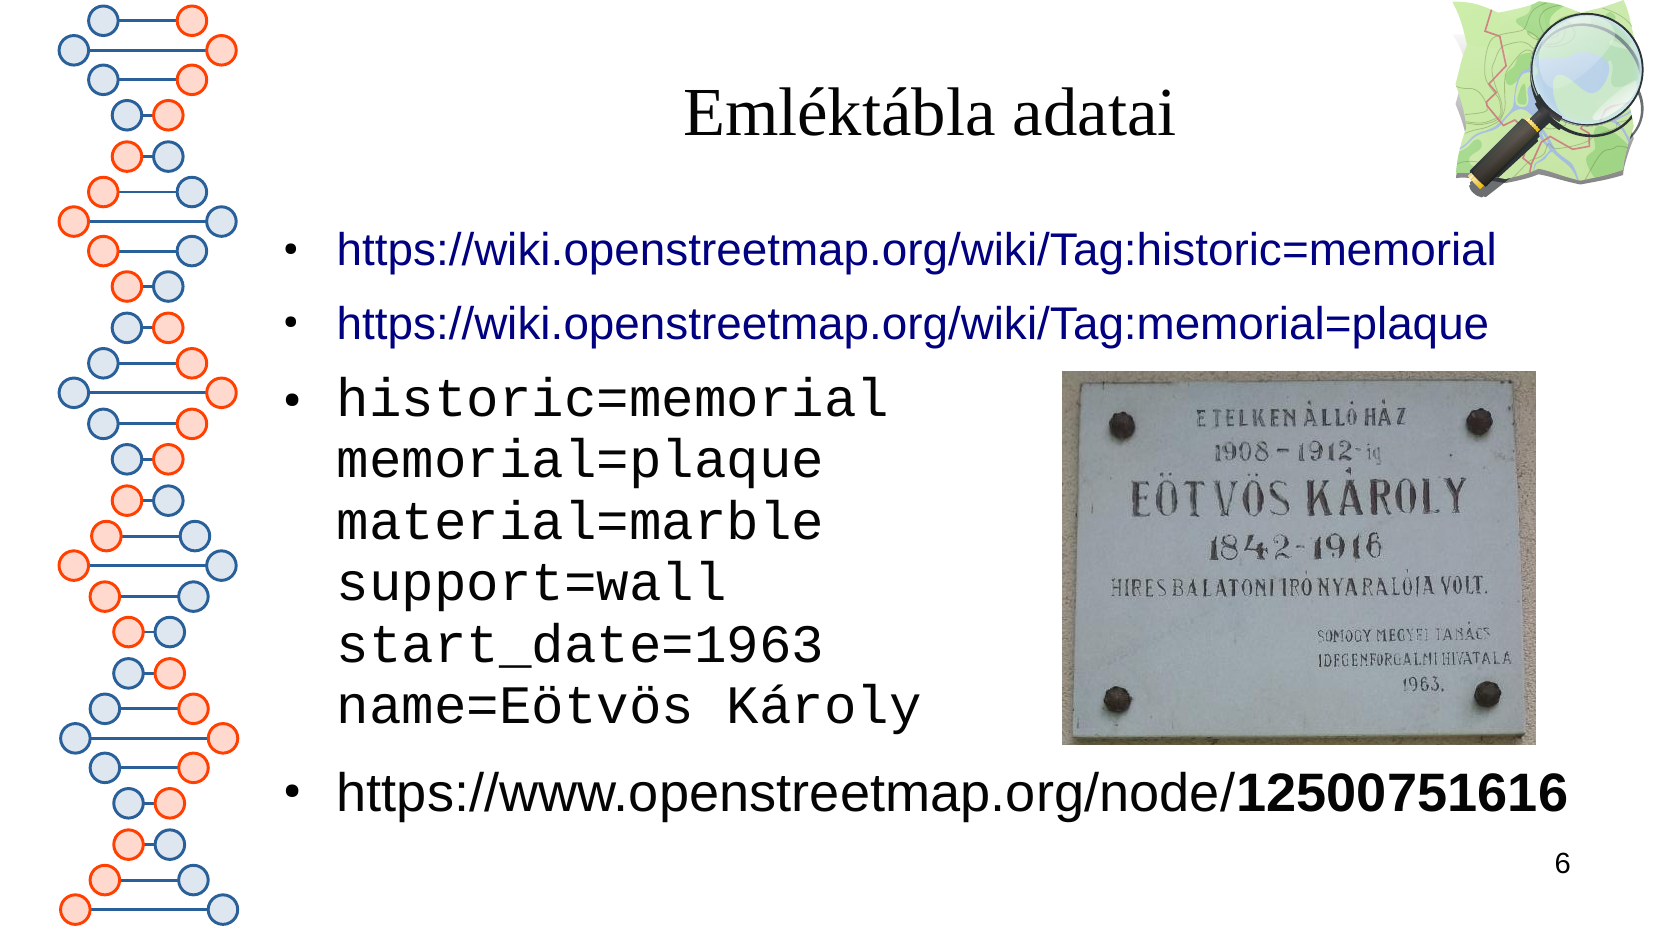

# Emléktábla adatai
https://wiki.openstreetmap.org/wiki/Tag:historic=memorial
https://wiki.openstreetmap.org/wiki/Tag:memorial=plaque
historic=memorial
memorial=plaque
material=marble
support=wall
start_date=1963
name=Eötvös Károly
https://www.openstreetmap.org/node/12500751616
6